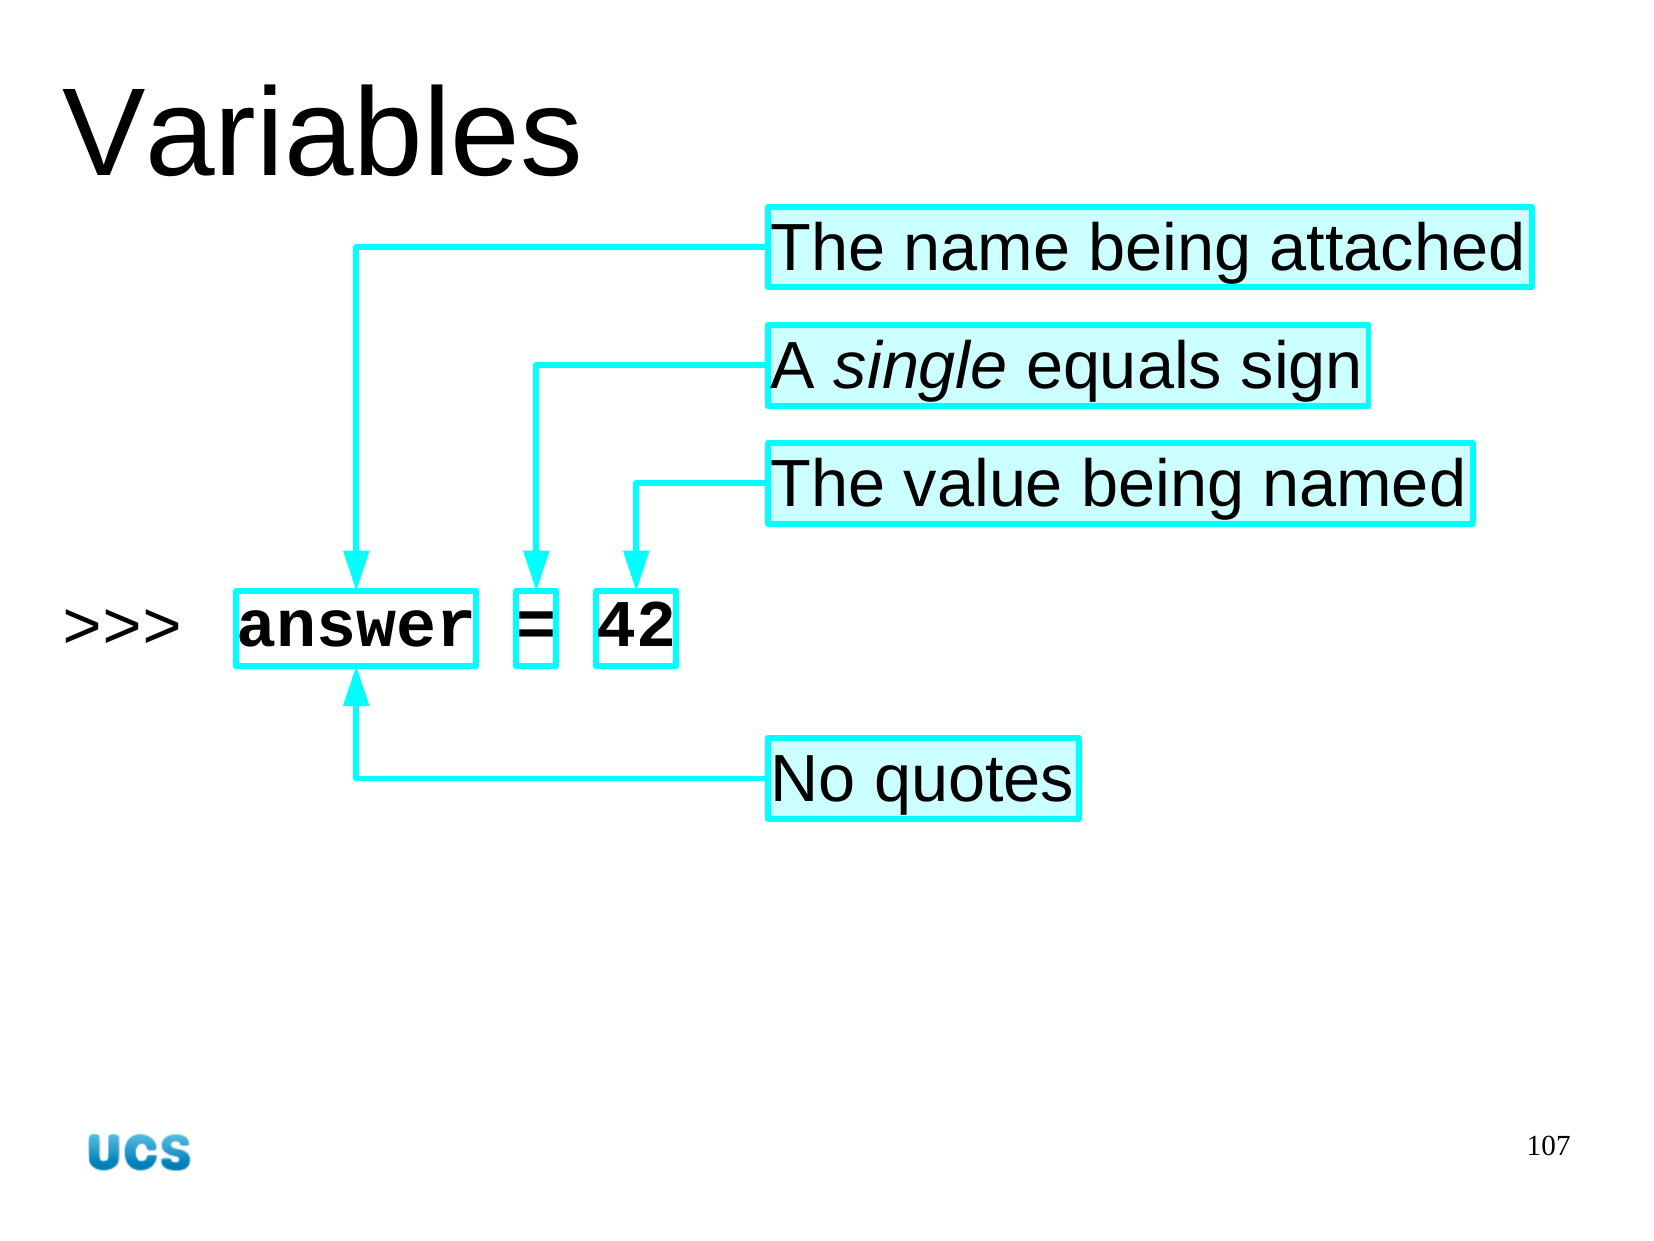

Variables
The name being attached
A single equals sign
The value being named
>>>
answer
=
42
No quotes
107